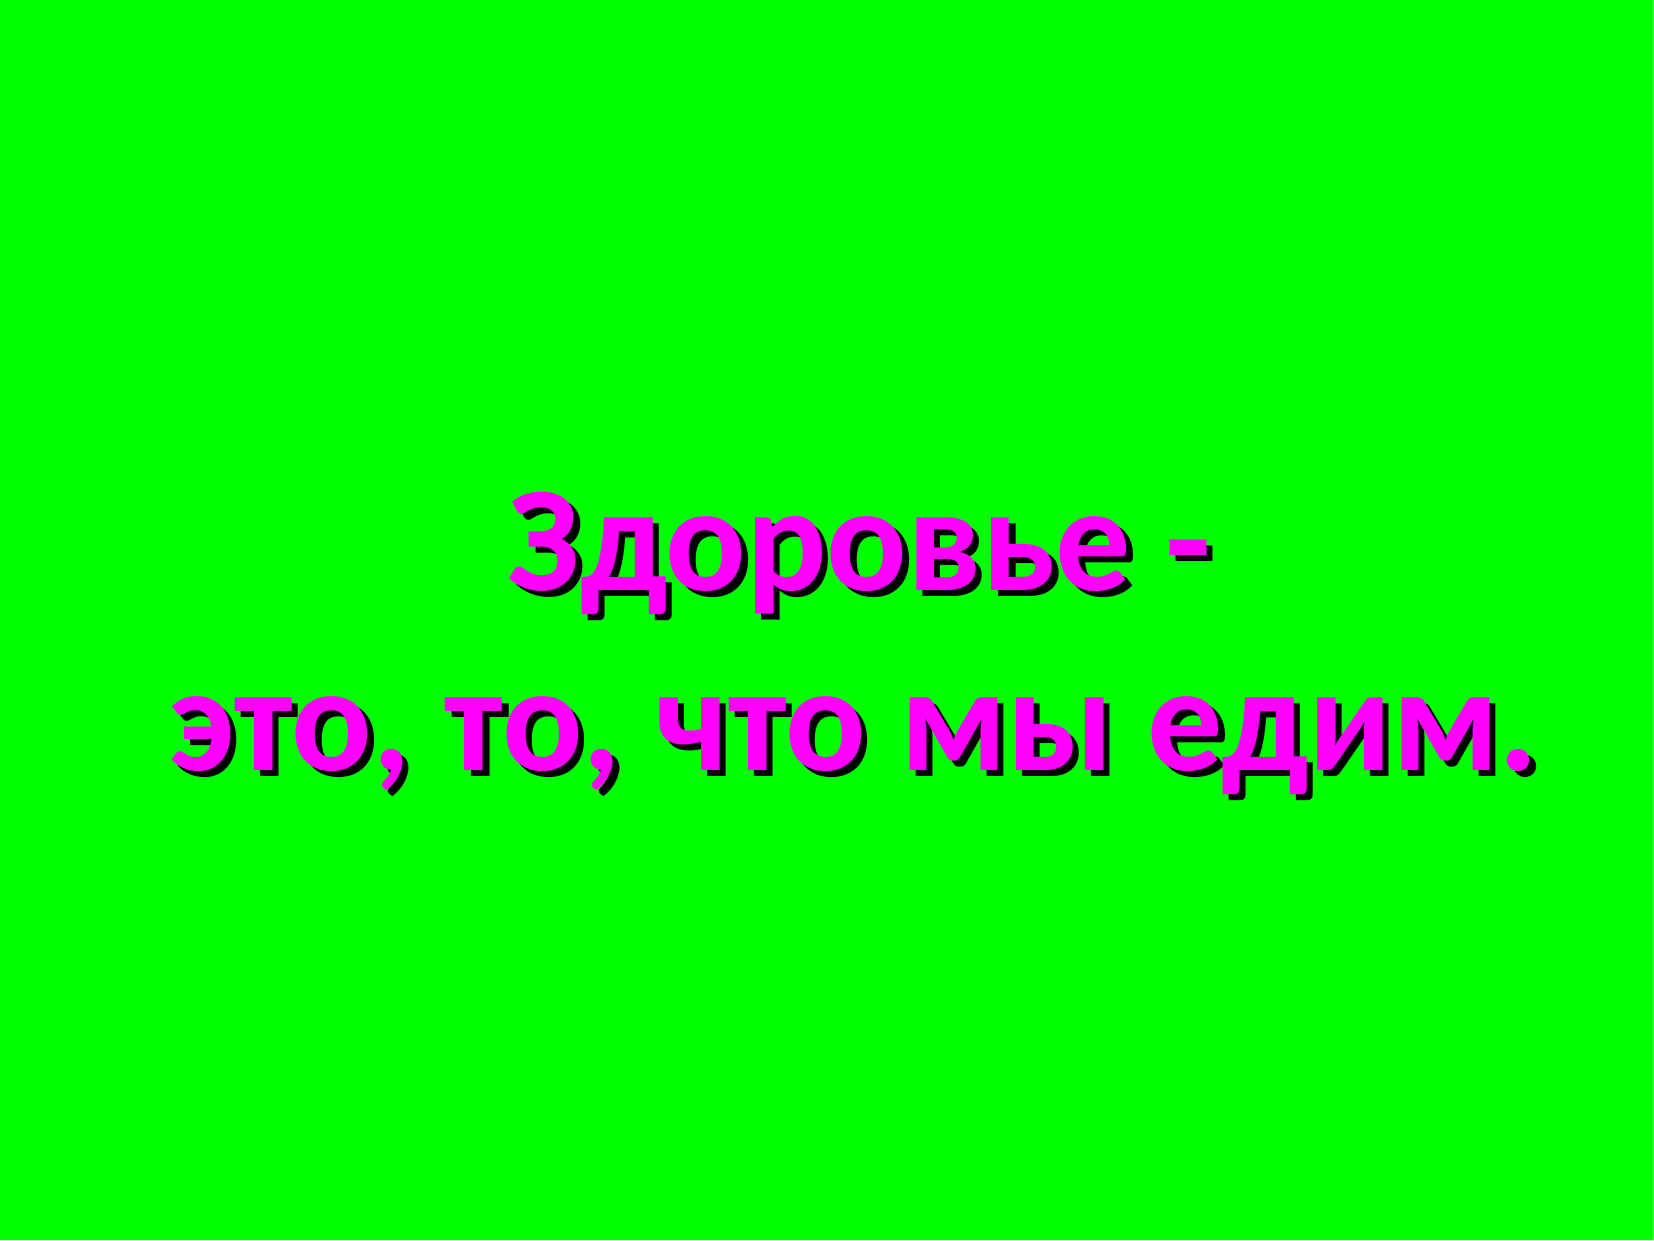

# Здоровье - это, то, что мы едим.